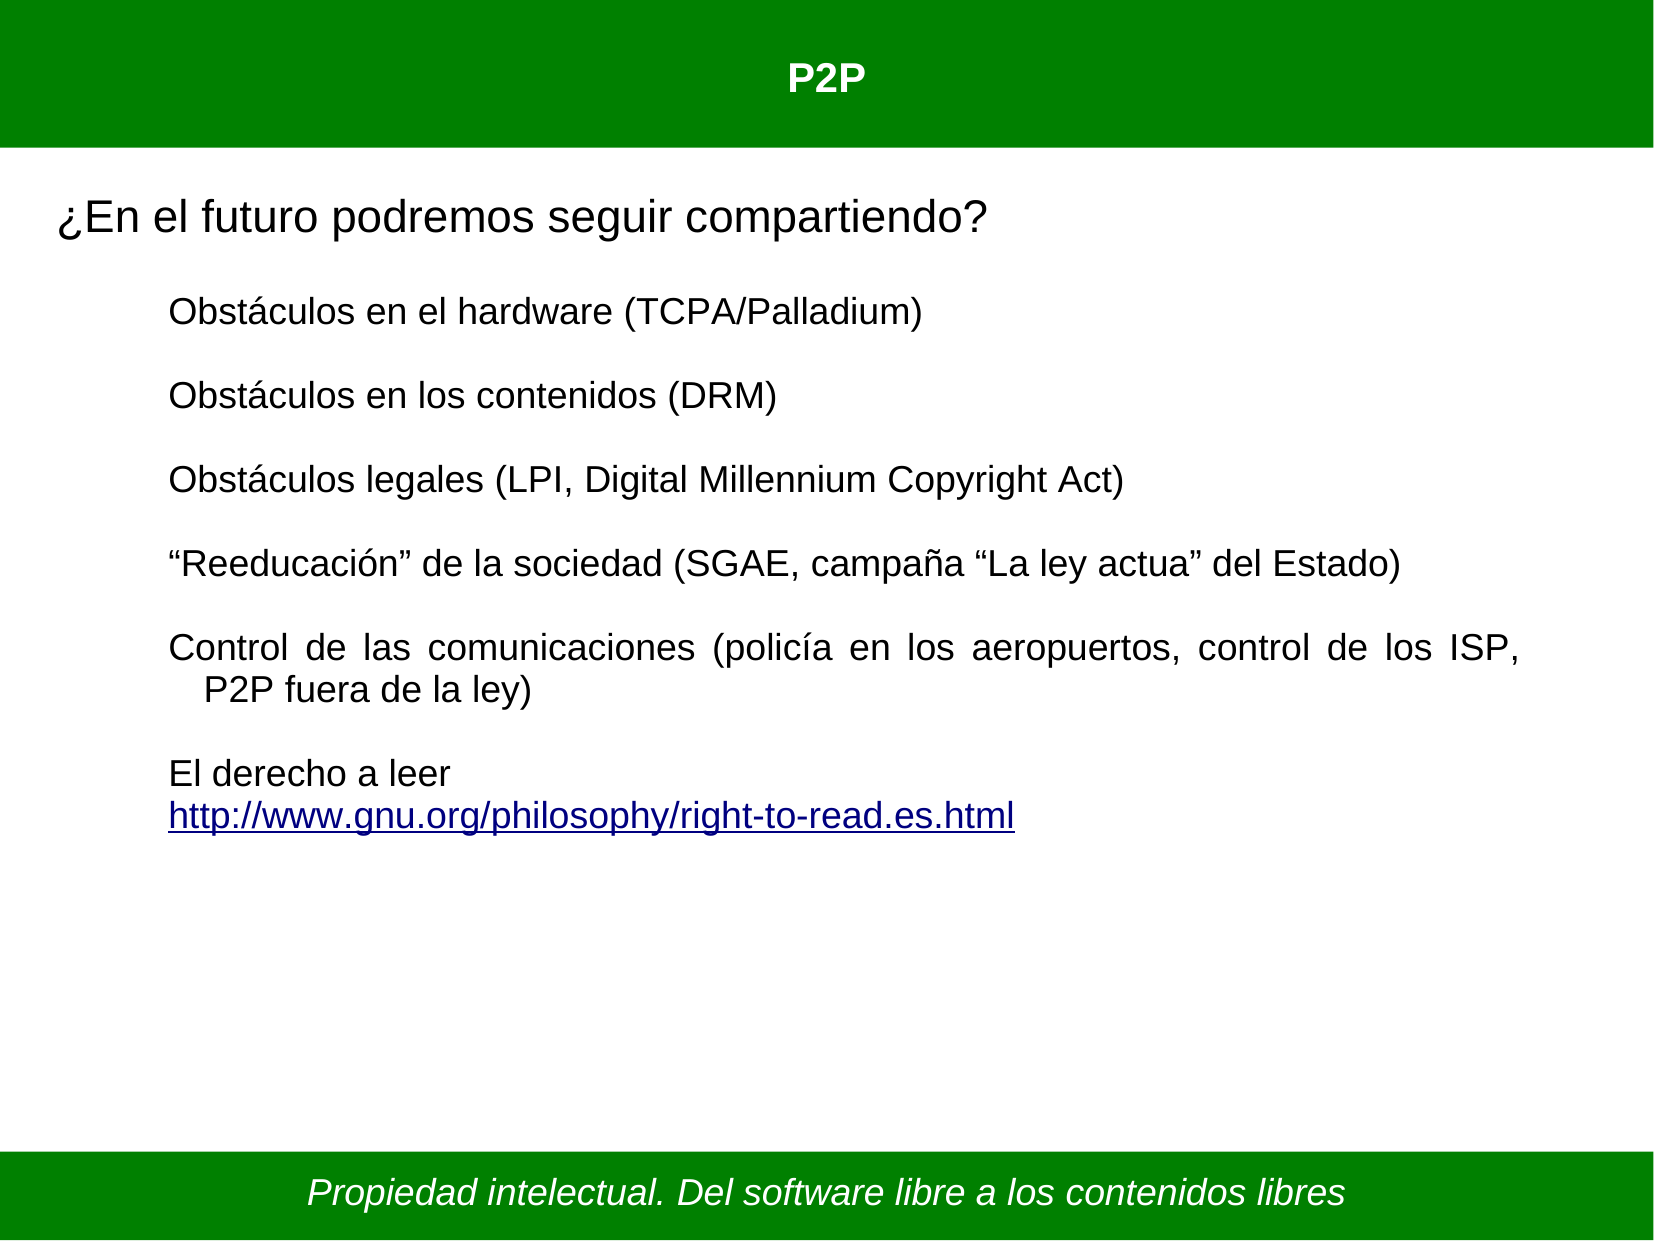

P2P
¿En el futuro podremos seguir compartiendo?
Obstáculos en el hardware (TCPA/Palladium)
Obstáculos en los contenidos (DRM)
Obstáculos legales (LPI, Digital Millennium Copyright Act)
“Reeducación” de la sociedad (SGAE, campaña “La ley actua” del Estado)
Control de las comunicaciones (policía en los aeropuertos, control de los ISP, P2P fuera de la ley)
El derecho a leer
http://www.gnu.org/philosophy/right-to-read.es.html
Propiedad intelectual. Del software libre a los contenidos libres